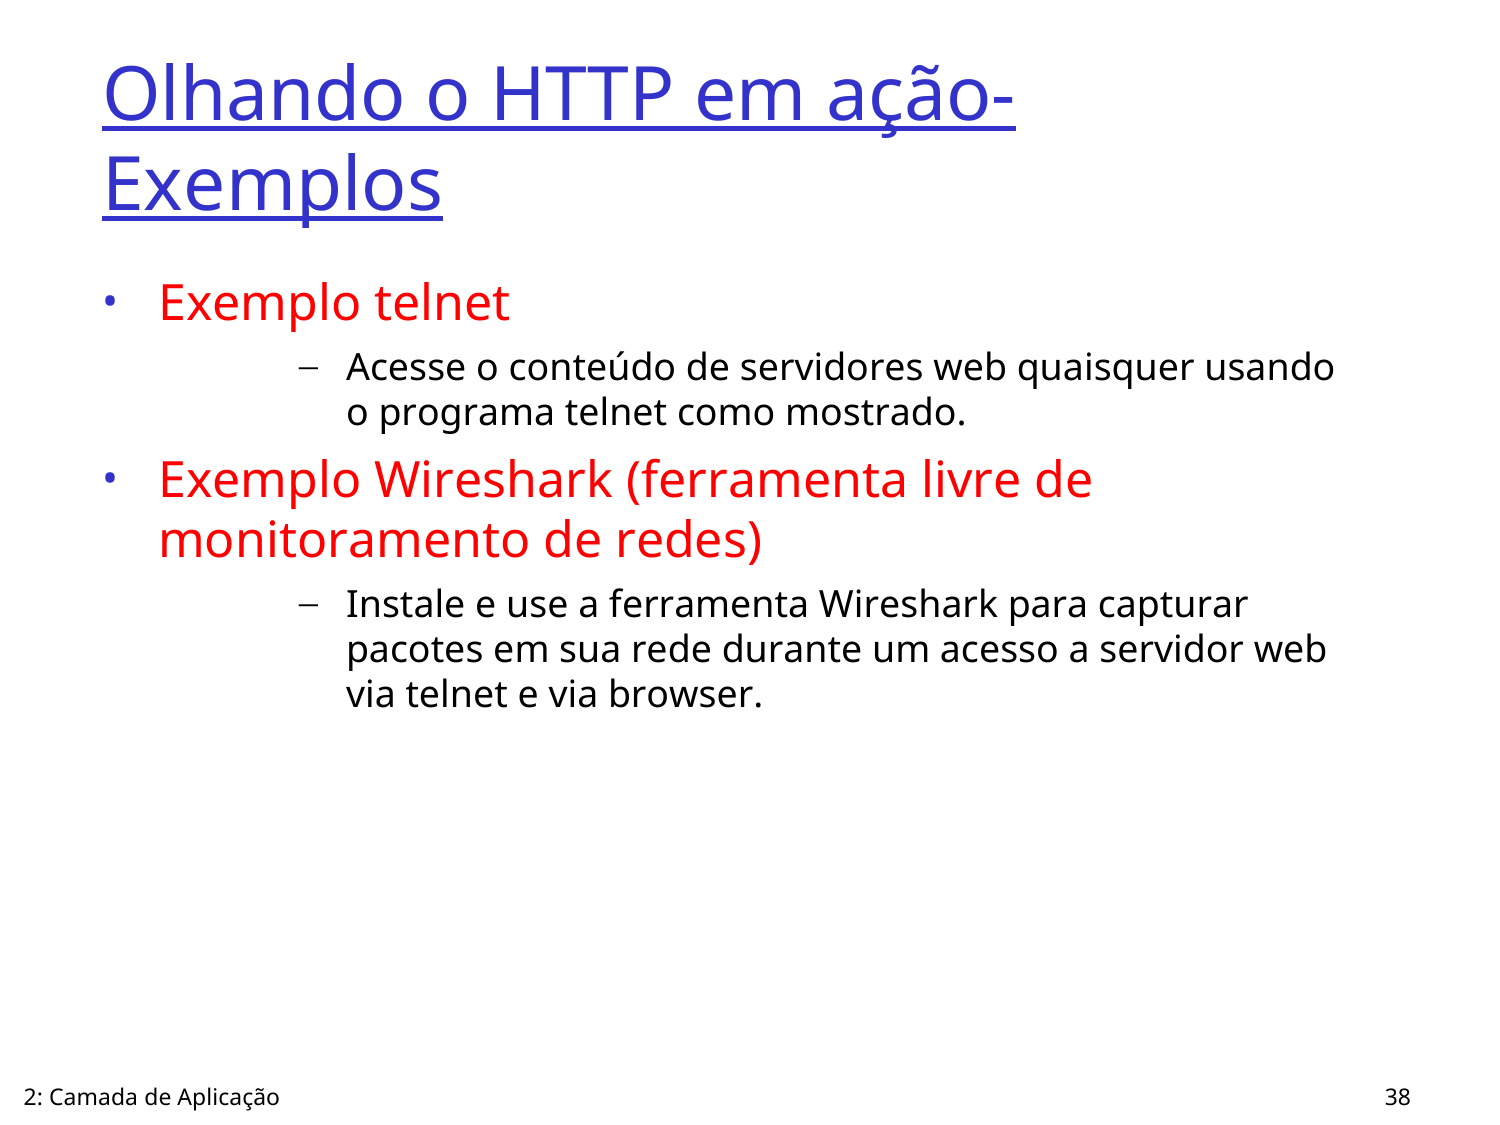

# Olhando o HTTP em ação-Exemplos
Exemplo telnet
Acesse o conteúdo de servidores web quaisquer usando o programa telnet como mostrado.
Exemplo Wireshark (ferramenta livre de monitoramento de redes)
Instale e use a ferramenta Wireshark para capturar pacotes em sua rede durante um acesso a servidor web via telnet e via browser.
38